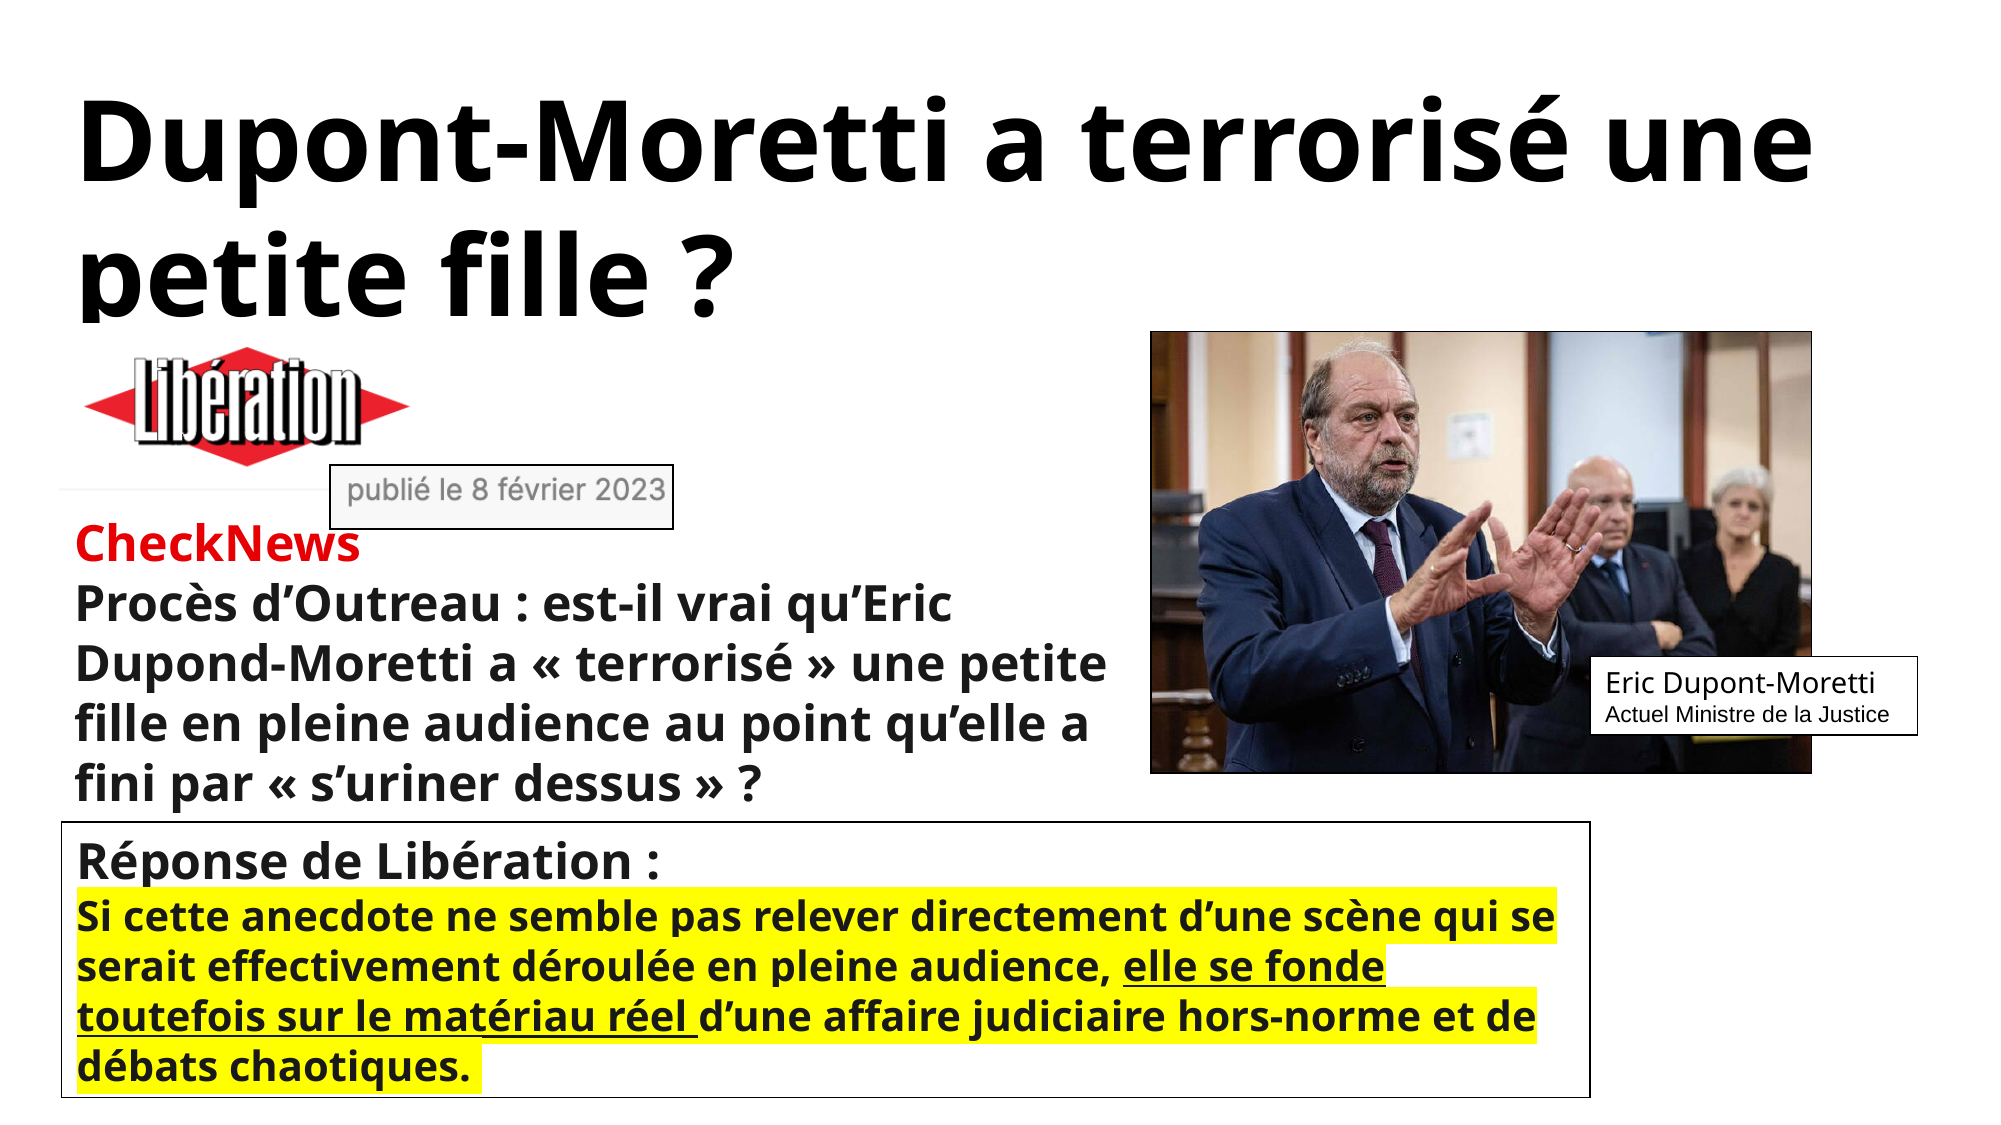

Dupont-Moretti a terrorisé une petite fille ?
CheckNews
Procès d’Outreau : est-il vrai qu’Eric Dupond-Moretti a « terrorisé » une petite fille en pleine audience au point qu’elle a fini par « s’uriner dessus » ?
Eric Dupont-Moretti
Actuel Ministre de la Justice
Réponse de Libération :
Si cette anecdote ne semble pas relever directement d’une scène qui se serait effectivement déroulée en pleine audience, elle se fonde toutefois sur le matériau réel d’une affaire judiciaire hors-norme et de débats chaotiques.